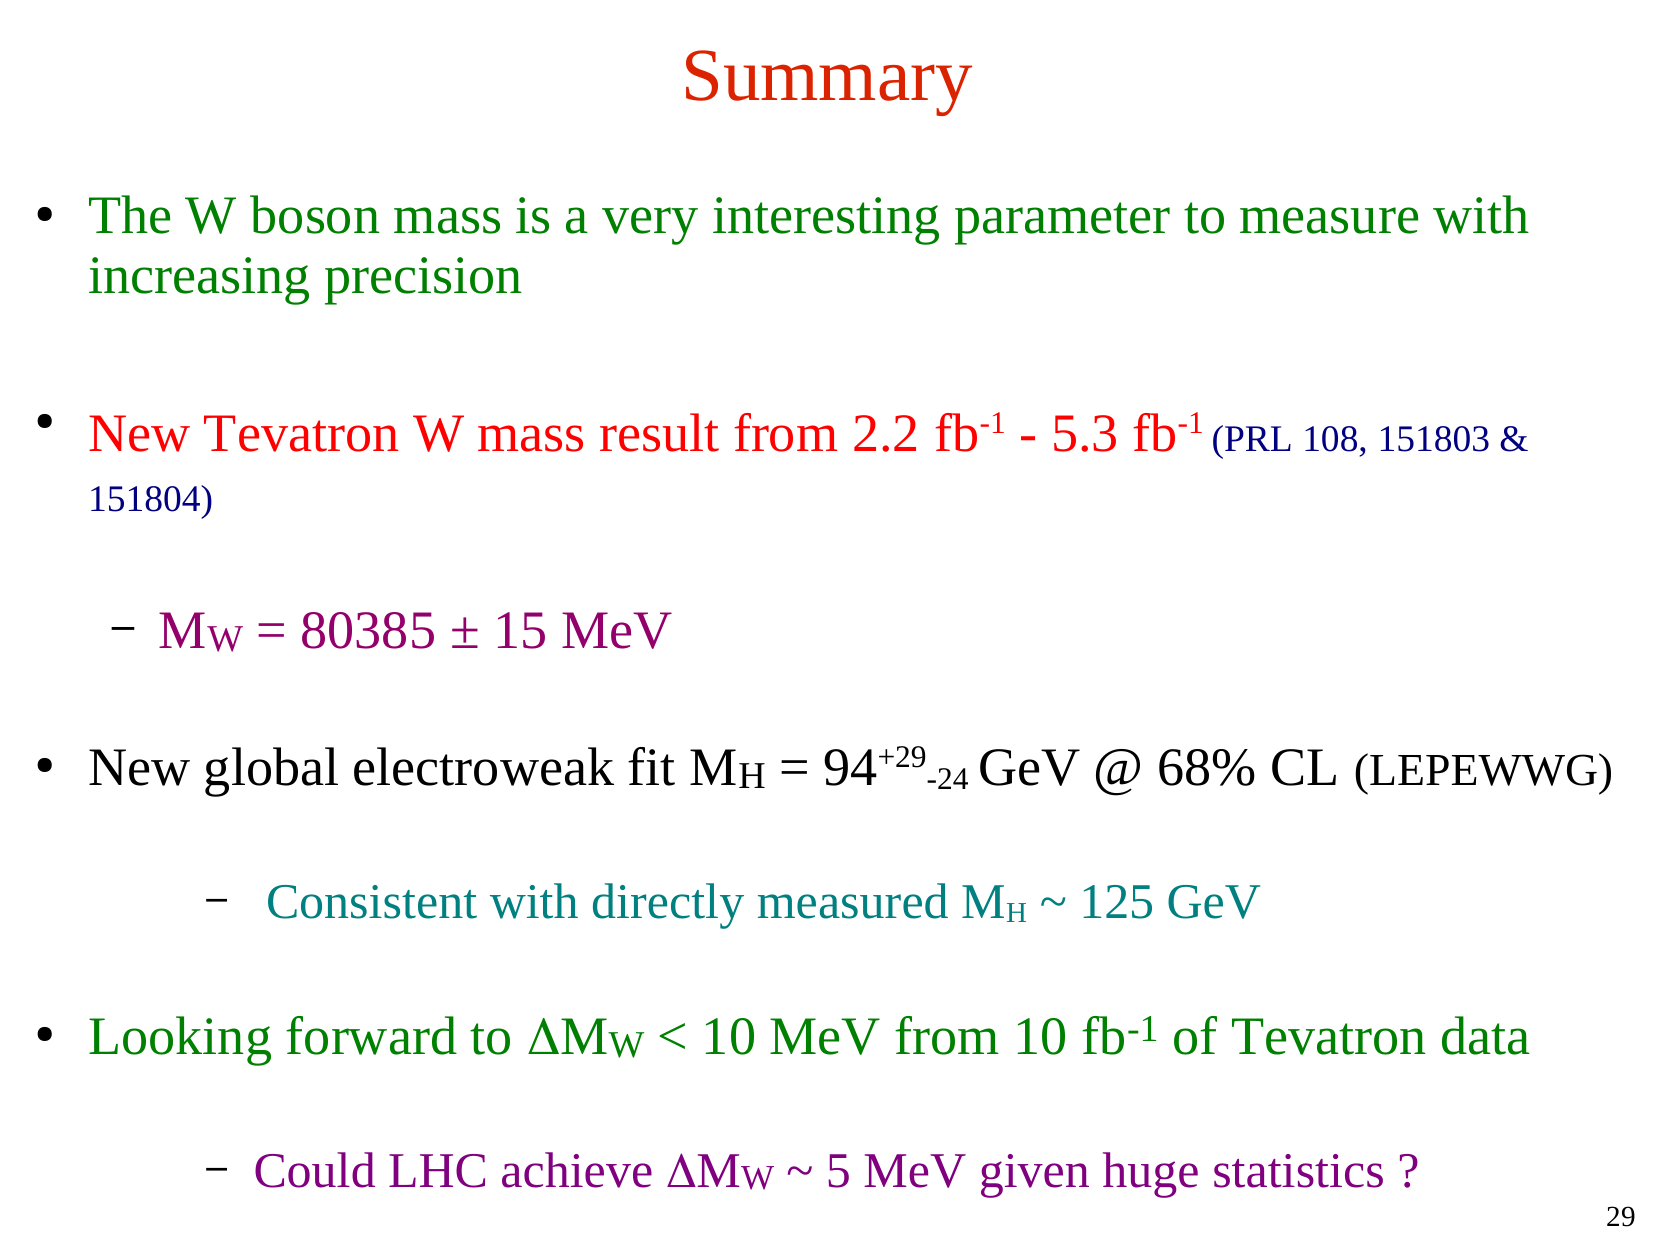

# Summary
The W boson mass is a very interesting parameter to measure with increasing precision
New Tevatron W mass result from 2.2 fb-1 - 5.3 fb-1 (PRL 108, 151803 & 151804)
MW = 80385 ± 15 MeV
New global electroweak fit MH = 94+29-24 GeV @ 68% CL (LEPEWWG)
 Consistent with directly measured MH ~ 125 GeV
Looking forward to ΔMW < 10 MeV from 10 fb-1 of Tevatron data
Could LHC achieve ΔMW ~ 5 MeV given huge statistics ?
29